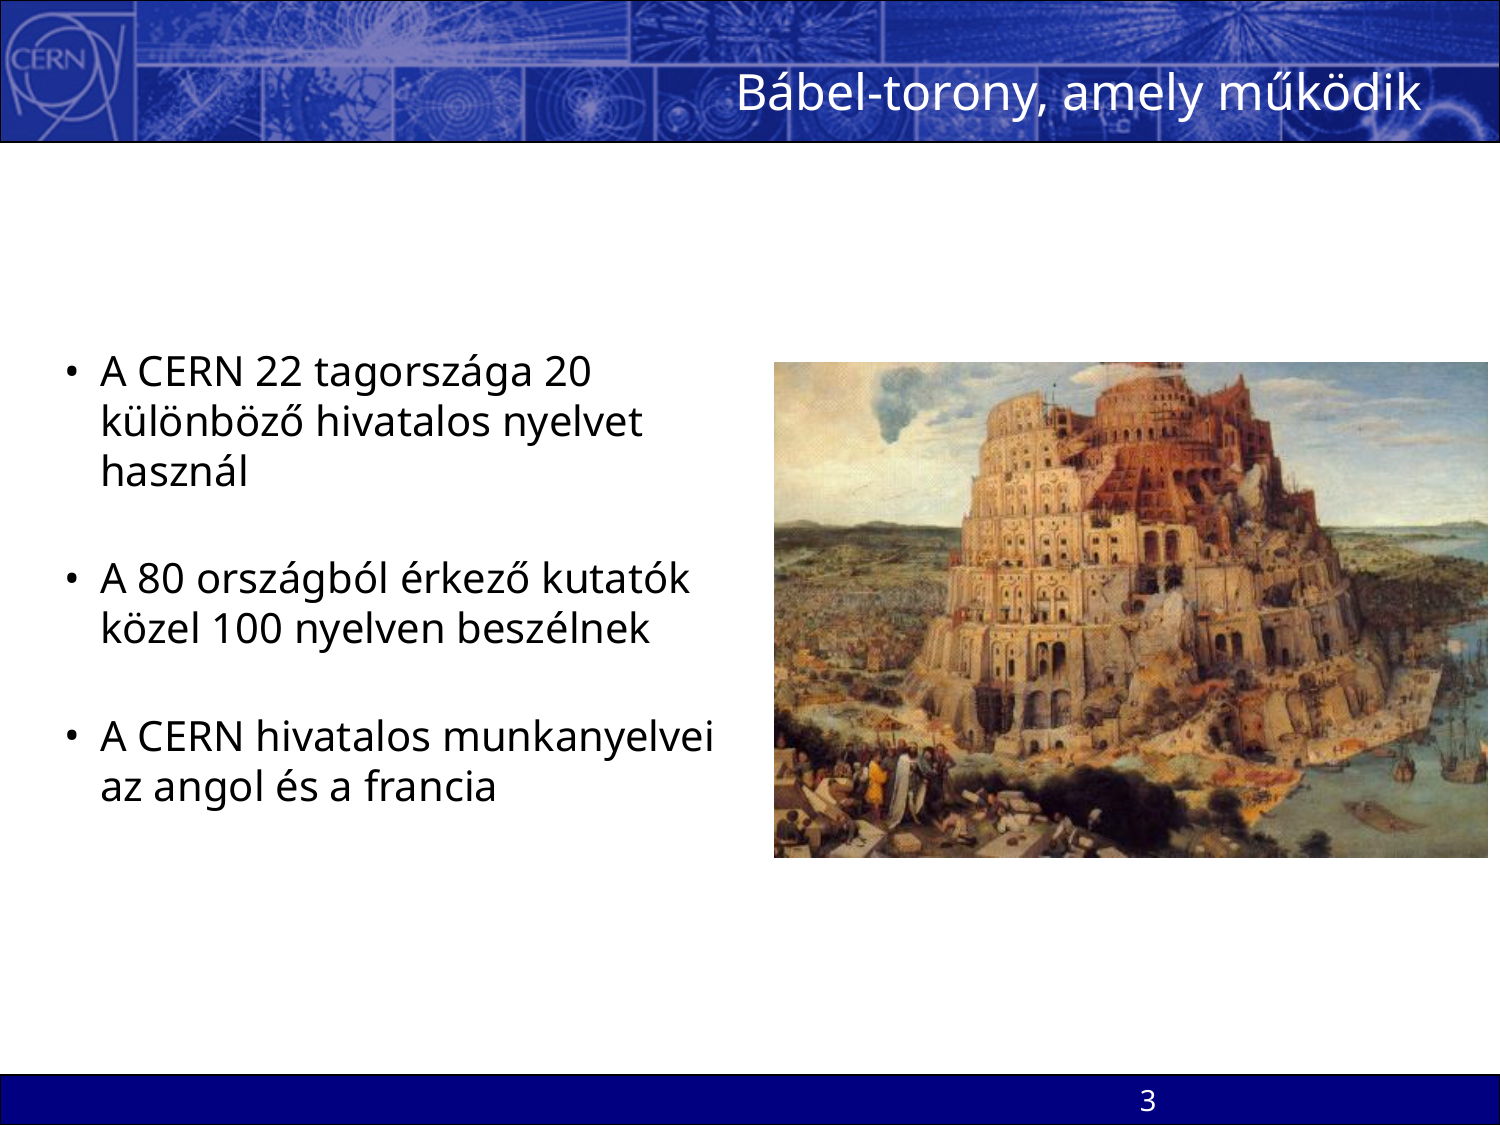

Bábel-torony, amely működik
A CERN 22 tagországa 20 különböző hivatalos nyelvet használ
A 80 országból érkező kutatók közel 100 nyelven beszélnek
A CERN hivatalos munkanyelvei
az angol és a francia